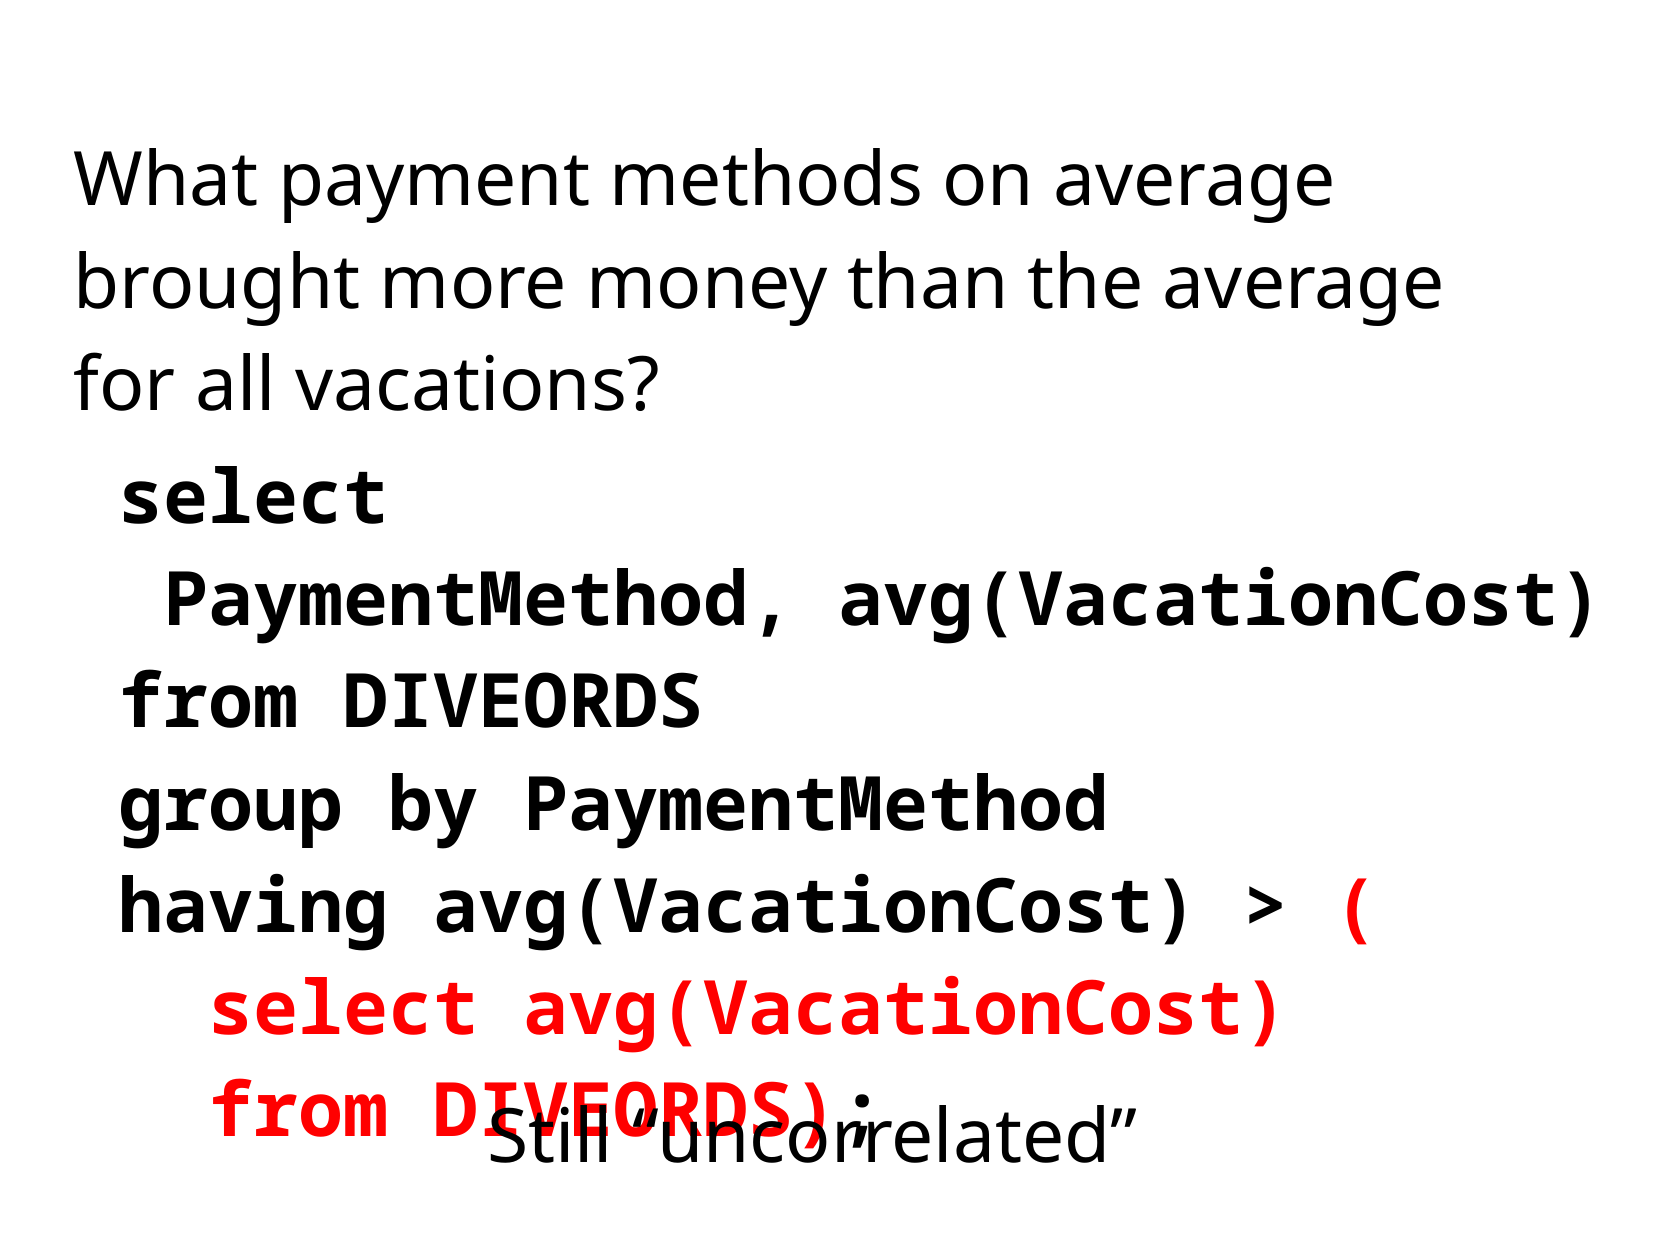

What payment methods on average brought more money than the average for all vacations?
# select
 PaymentMethod, avg(VacationCost)
from DIVEORDS
group by PaymentMethod
having avg(VacationCost) > (
 select avg(VacationCost)
 from DIVEORDS);
Still “uncorrelated”